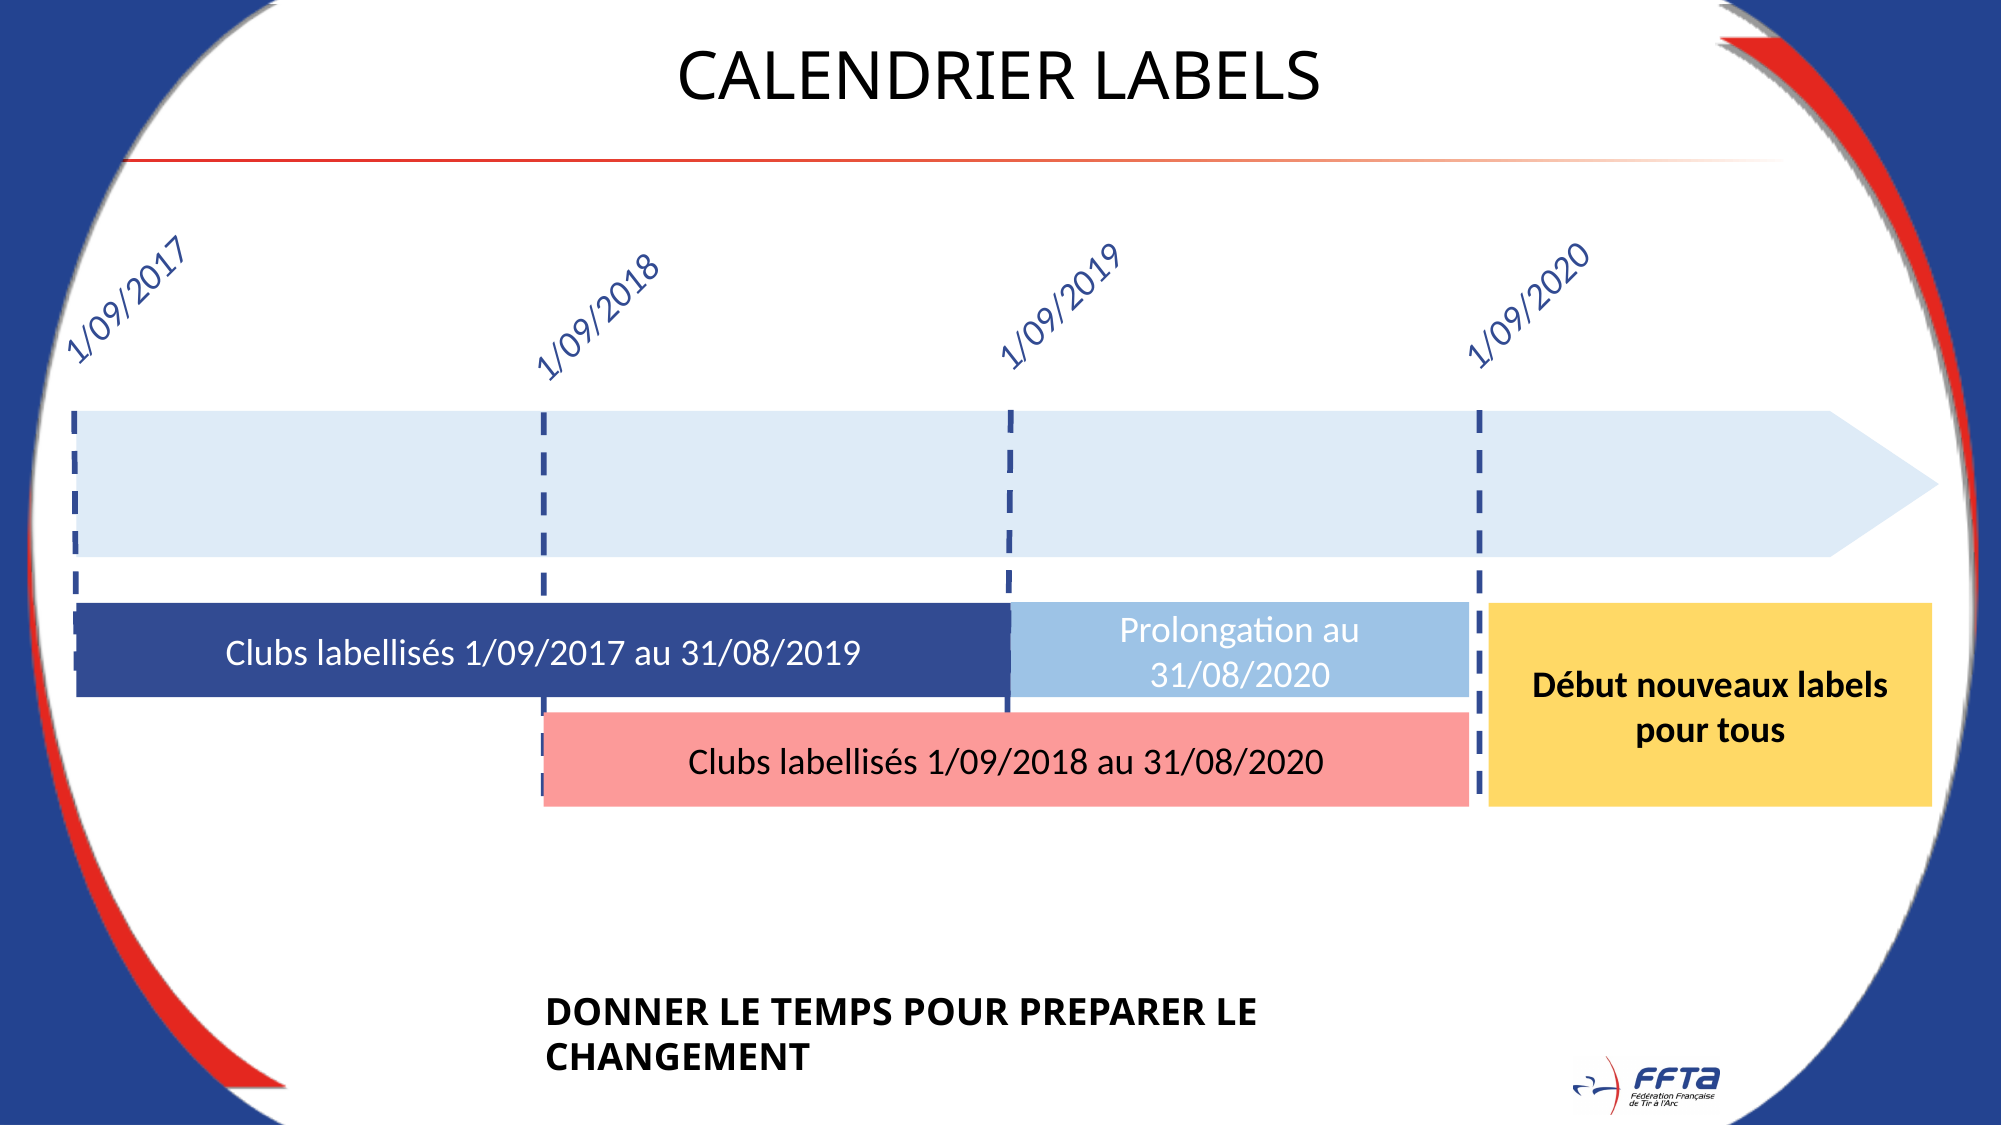

# CALENDRIER LABELS
1/09/2017
1/09/2020
1/09/2019
1/09/2018
Prolongation au 31/08/2020
Clubs labellisés 1/09/2017 au 31/08/2019
Début nouveaux labels pour tous
Clubs labellisés 1/09/2018 au 31/08/2020
DONNER LE TEMPS POUR PREPARER LE CHANGEMENT